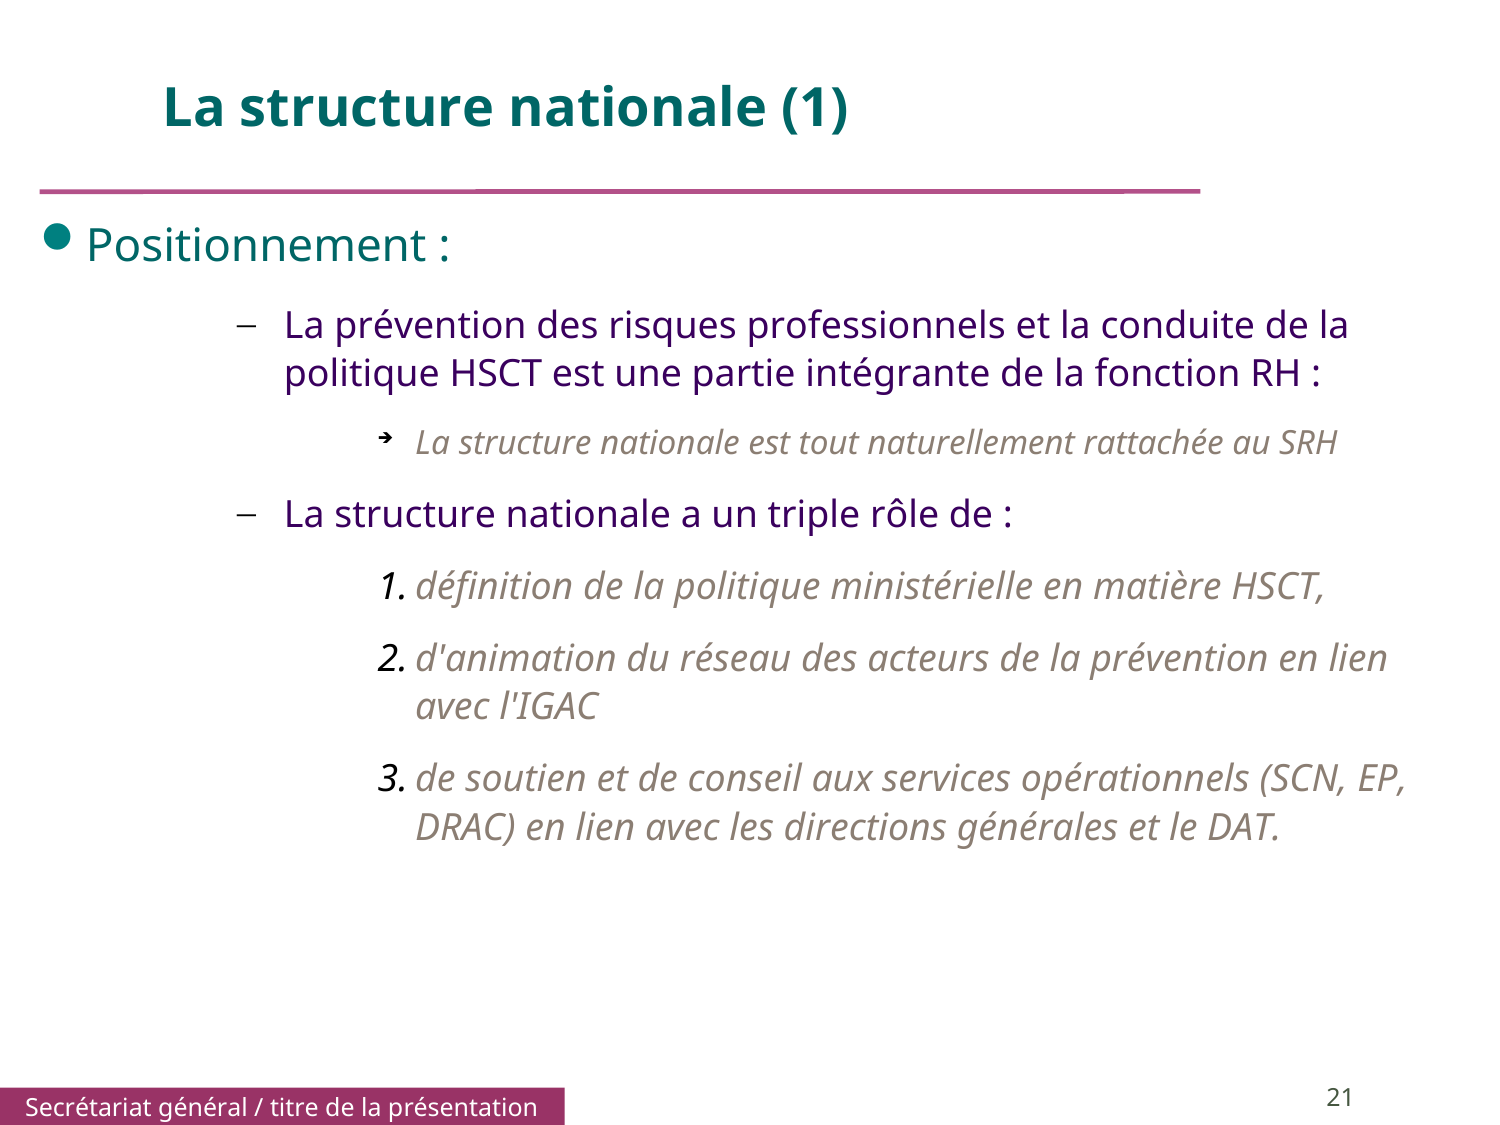

# La structure nationale (1)
Positionnement :
La prévention des risques professionnels et la conduite de la politique HSCT est une partie intégrante de la fonction RH :
La structure nationale est tout naturellement rattachée au SRH
La structure nationale a un triple rôle de :
définition de la politique ministérielle en matière HSCT,
d'animation du réseau des acteurs de la prévention en lien avec l'IGAC
de soutien et de conseil aux services opérationnels (SCN, EP, DRAC) en lien avec les directions générales et le DAT.
21